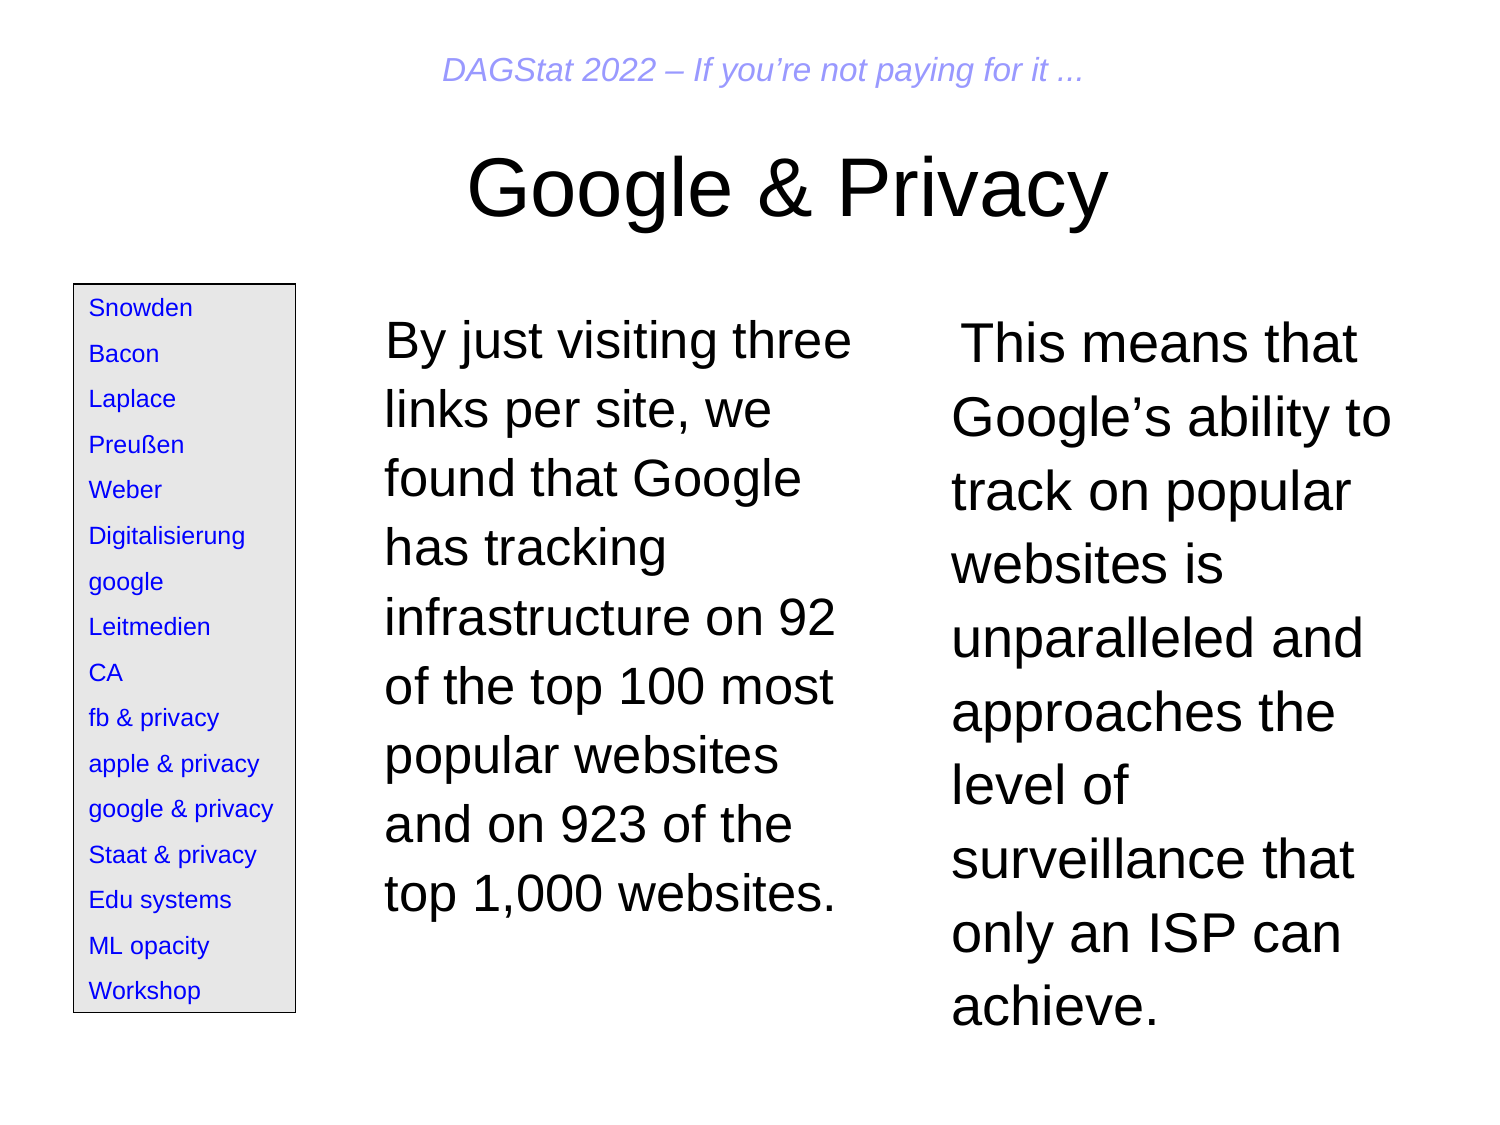

# Google & Privacy
By just visiting three links per site, we found that Google has tracking infrastructure on 92 of the top 100 most popular websites and on 923 of the top 1,000 websites.
This means that Google’s ability to track on popular websites is unparalleled and approaches the level of surveillance that only an ISP can achieve.